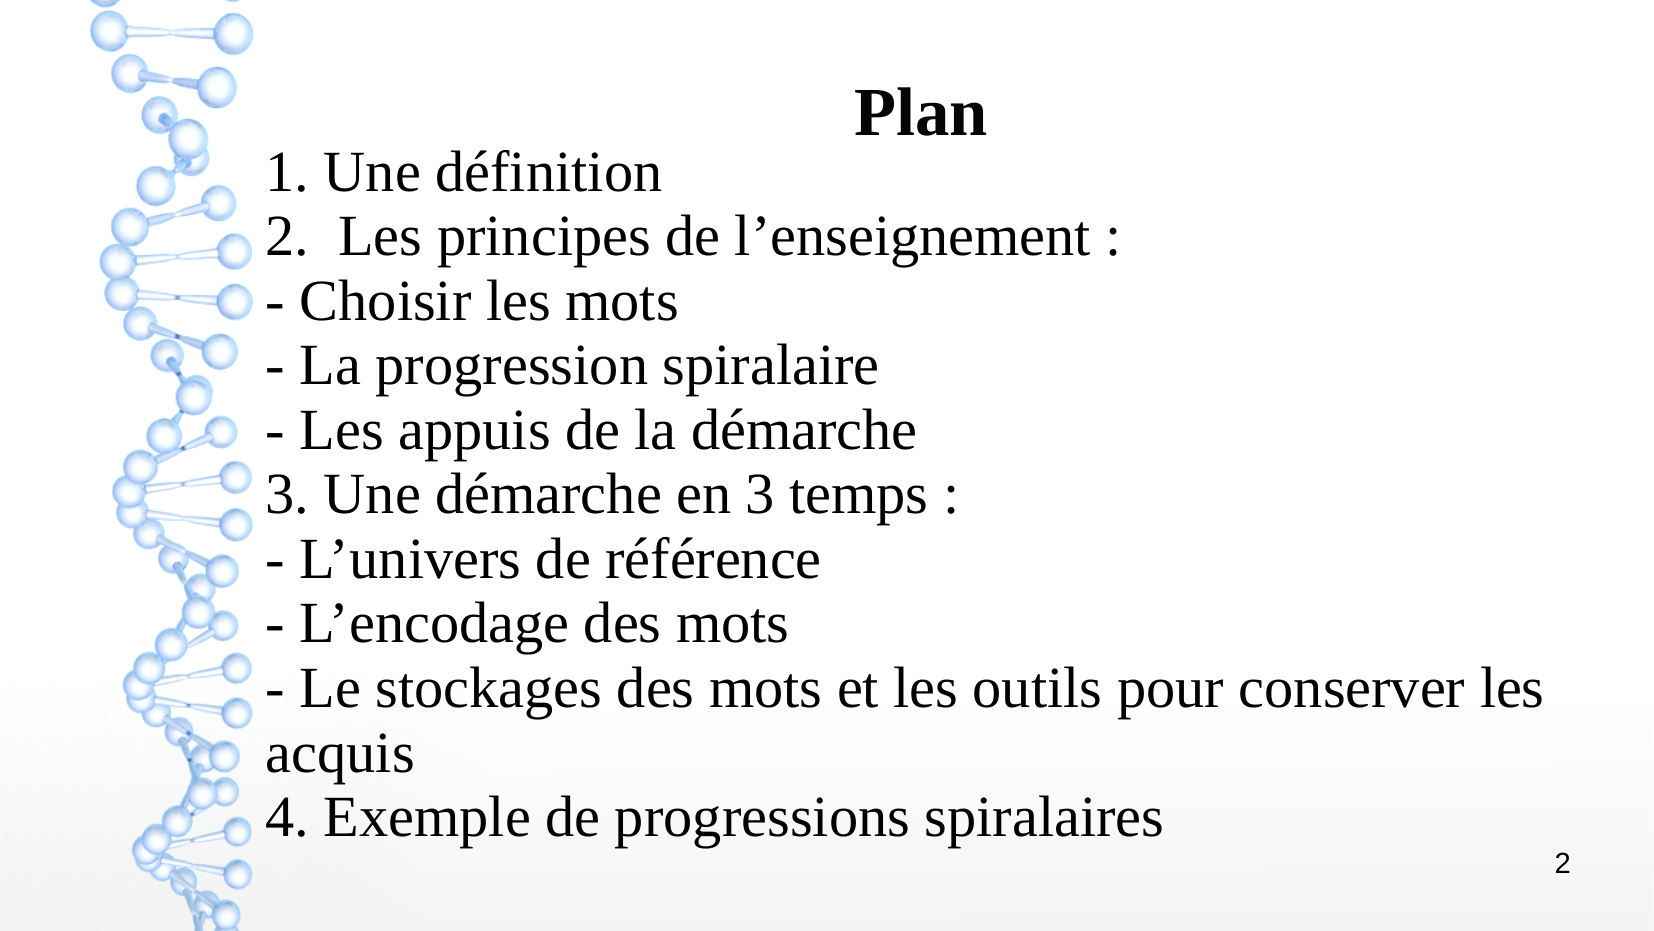

# Plan
1. Une définition
2. Les principes de l’enseignement :
- Choisir les mots
- La progression spiralaire
- Les appuis de la démarche
3. Une démarche en 3 temps :
- L’univers de référence
- L’encodage des mots
- Le stockages des mots et les outils pour conserver les acquis
4. Exemple de progressions spiralaires
2